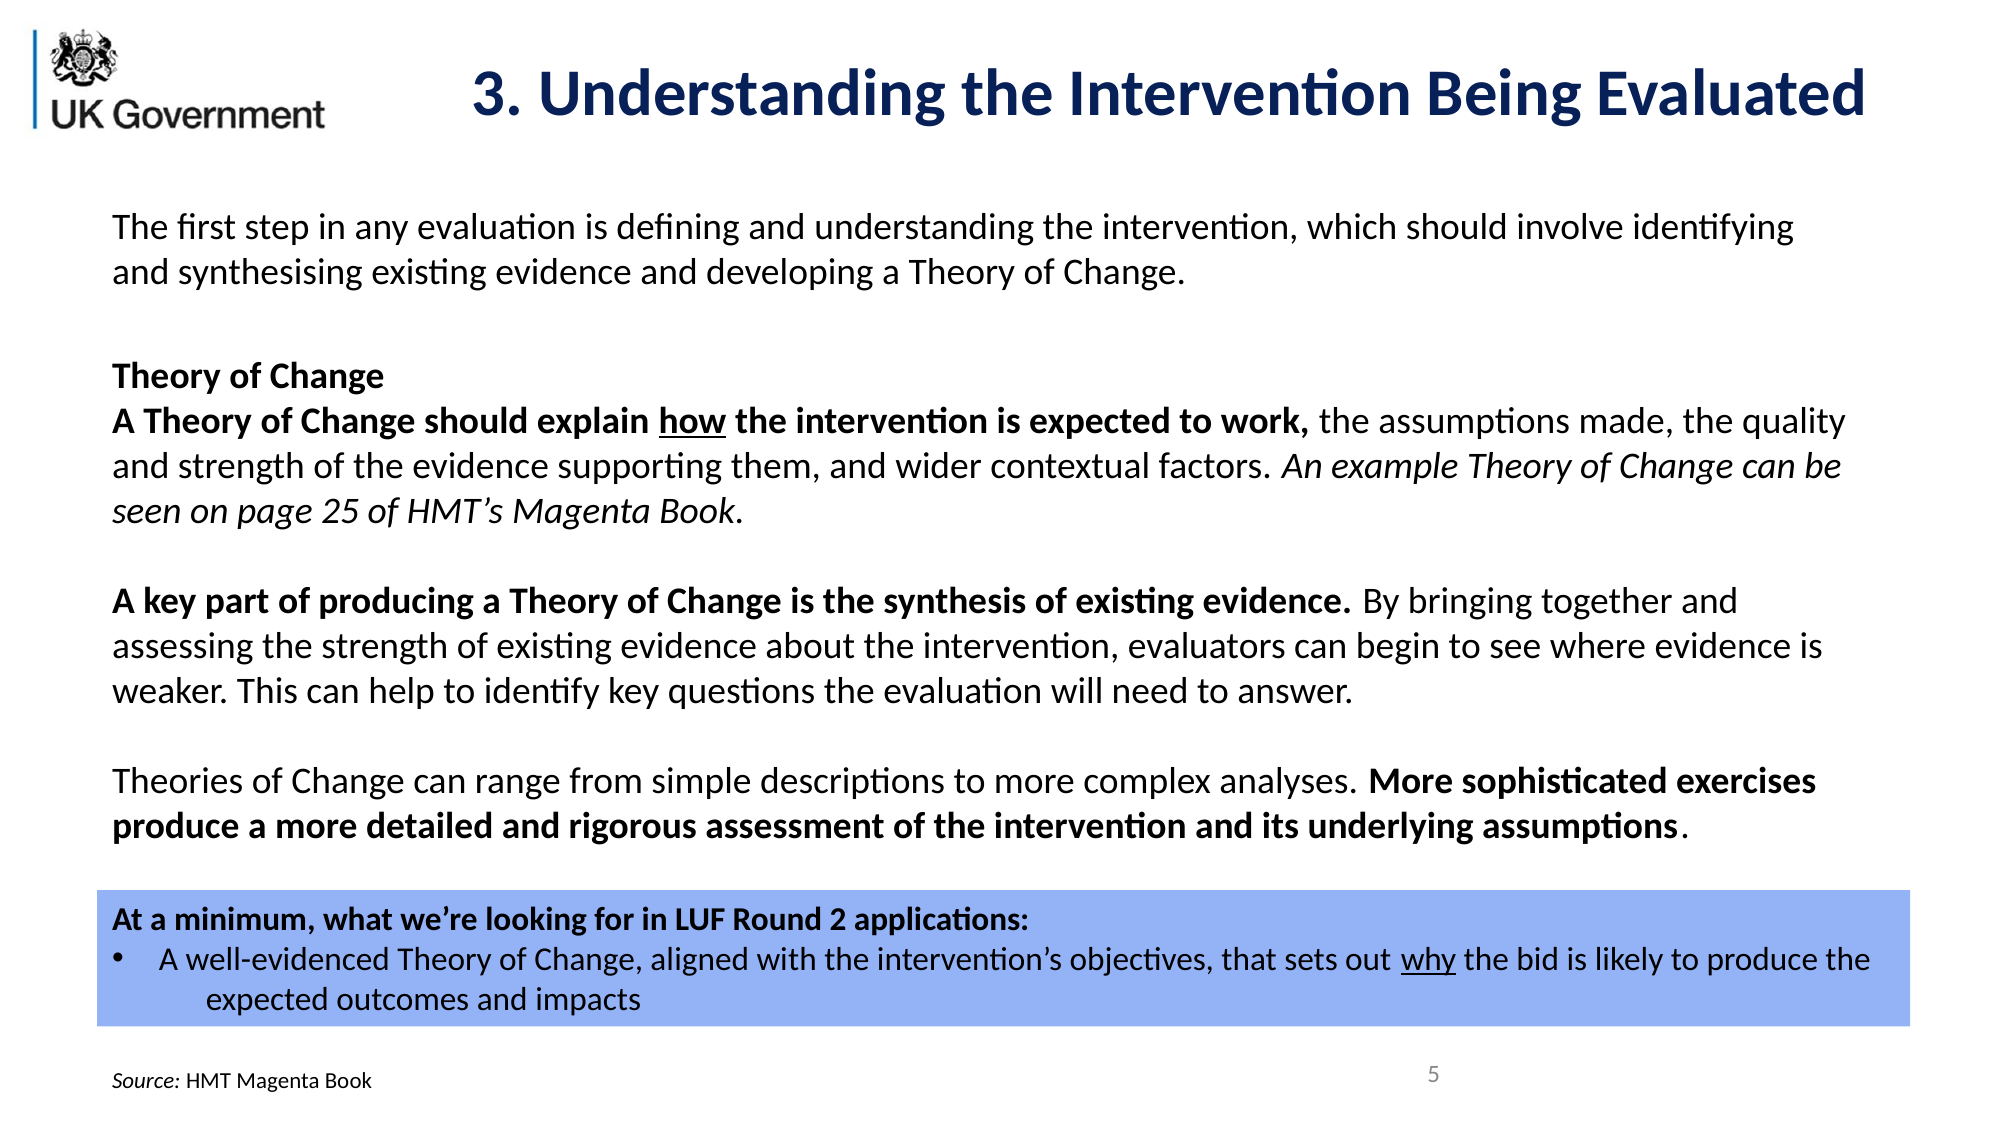

3. Understanding the Intervention Being Evaluated
The first step in any evaluation is defining and understanding the intervention, which should involve identifying and synthesising existing evidence and developing a Theory of Change.
Theory of Change
A Theory of Change should explain how the intervention is expected to work, the assumptions made, the quality and strength of the evidence supporting them, and wider contextual factors. An example Theory of Change can be seen on page 25 of HMT’s Magenta Book.
A key part of producing a Theory of Change is the synthesis of existing evidence. By bringing together and assessing the strength of existing evidence about the intervention, evaluators can begin to see where evidence is weaker. This can help to identify key questions the evaluation will need to answer.
Theories of Change can range from simple descriptions to more complex analyses. More sophisticated exercises produce a more detailed and rigorous assessment of the intervention and its underlying assumptions.
At a minimum, what we’re looking for in LUF Round 2 applications:
A well-evidenced Theory of Change, aligned with the intervention’s objectives, that sets out why the bid is likely to produce the expected outcomes and impacts
1
Source: HMT Magenta Book